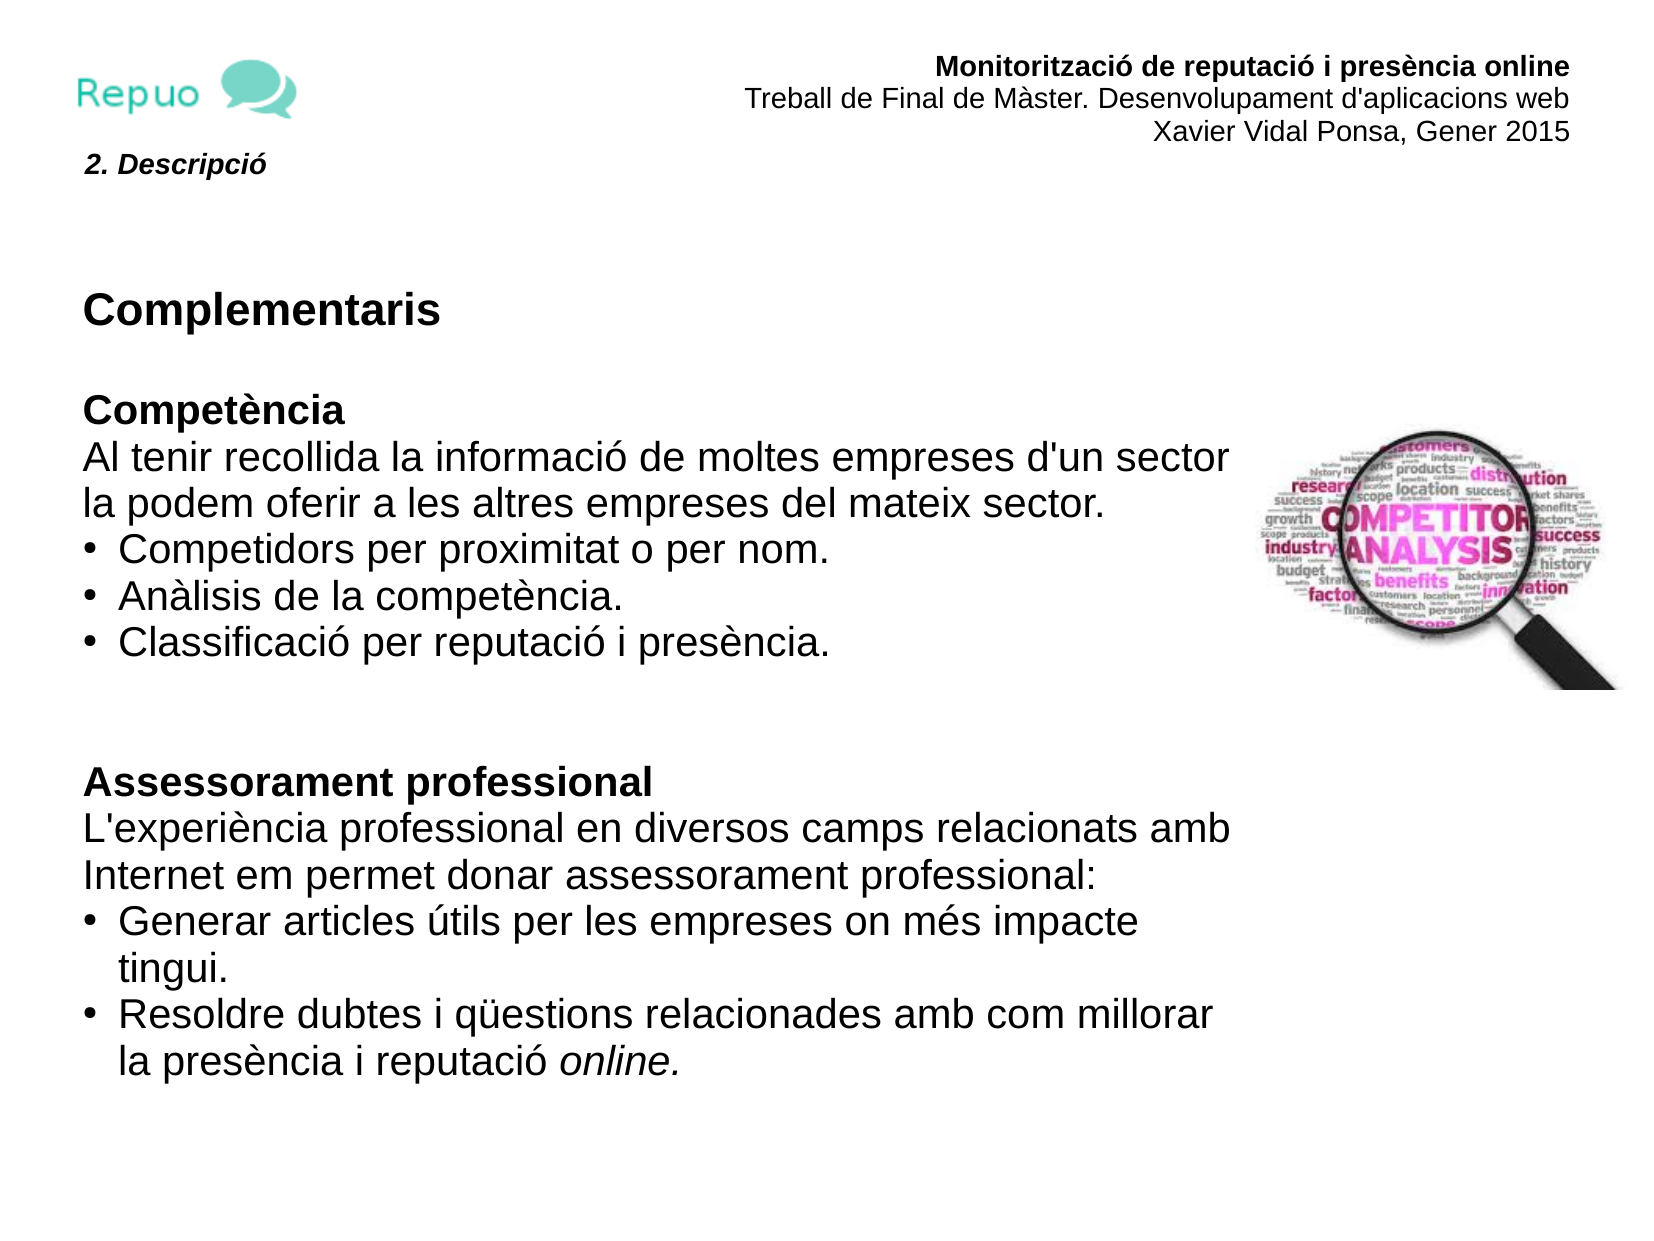

# Monitorització de reputació i presència online Treball de Final de Màster. Desenvolupament d'aplicacions web Xavier Vidal Ponsa, Gener 2015 2. Descripció
Complementaris
Competència
Al tenir recollida la informació de moltes empreses d'un sector la podem oferir a les altres empreses del mateix sector.
Competidors per proximitat o per nom.
Anàlisis de la competència.
Classificació per reputació i presència.
Assessorament professional
L'experiència professional en diversos camps relacionats amb Internet em permet donar assessorament professional:
Generar articles útils per les empreses on més impacte tingui.
Resoldre dubtes i qüestions relacionades amb com millorar la presència i reputació online.